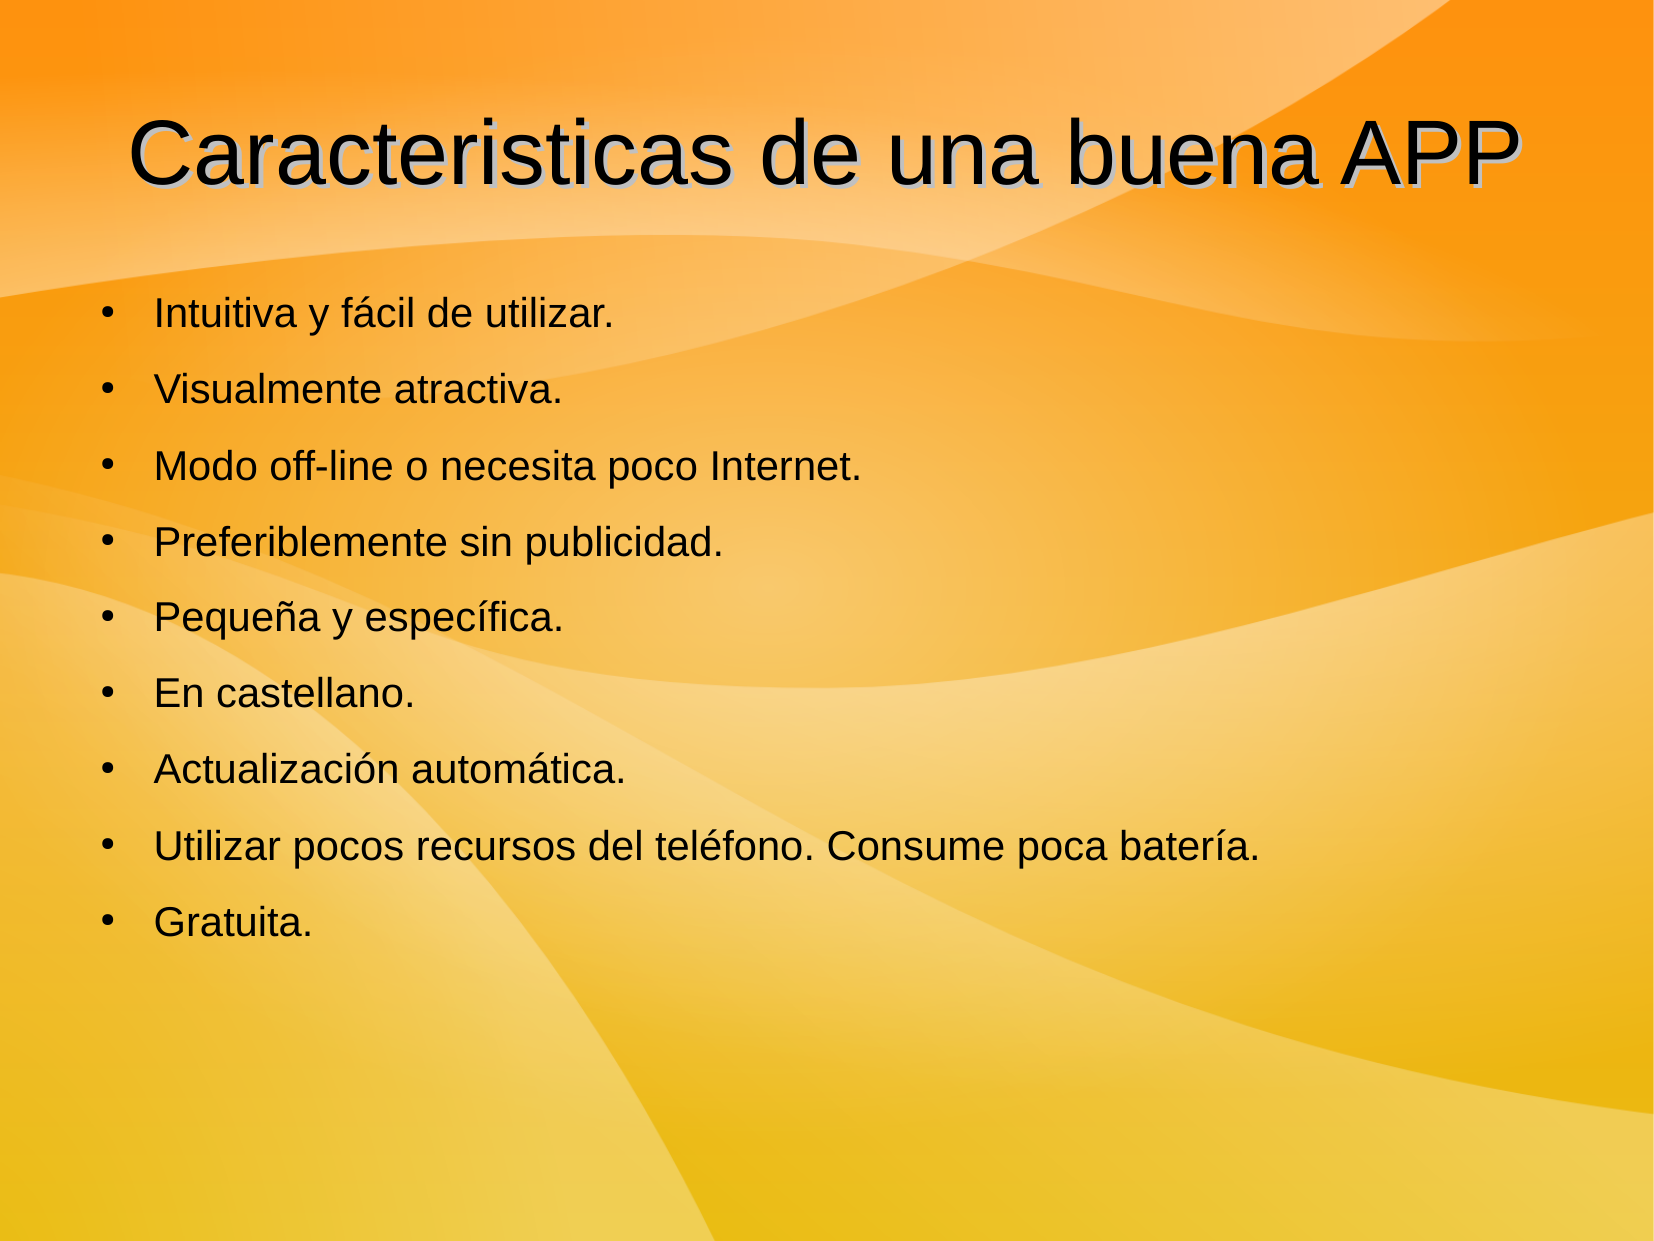

# Caracteristicas de una buena APP
Intuitiva y fácil de utilizar.
Visualmente atractiva.
Modo off-line o necesita poco Internet.
Preferiblemente sin publicidad.
Pequeña y específica.
En castellano.
Actualización automática.
Utilizar pocos recursos del teléfono. Consume poca batería.
Gratuita.